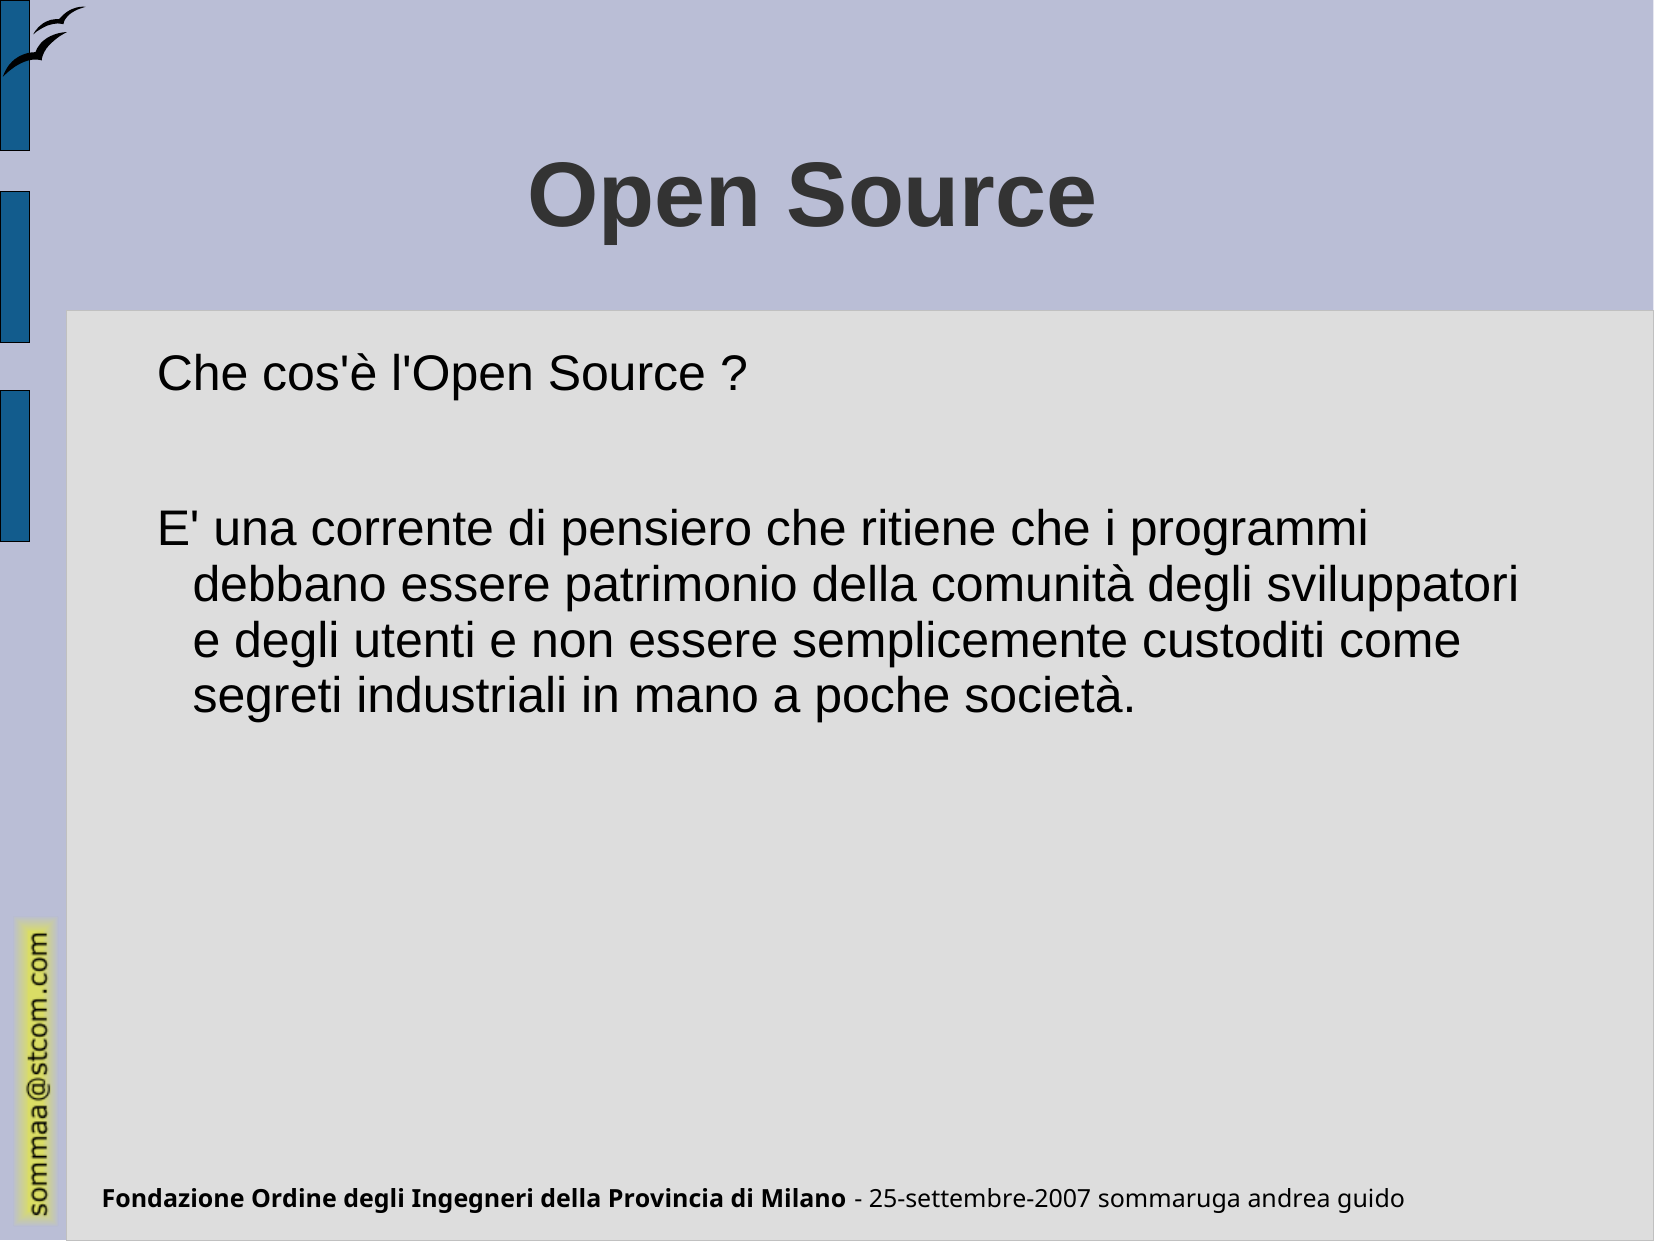

# Open Source
Che cos'è l'Open Source ?
E' una corrente di pensiero che ritiene che i programmi debbano essere patrimonio della comunità degli sviluppatori e degli utenti e non essere semplicemente custoditi come segreti industriali in mano a poche società.